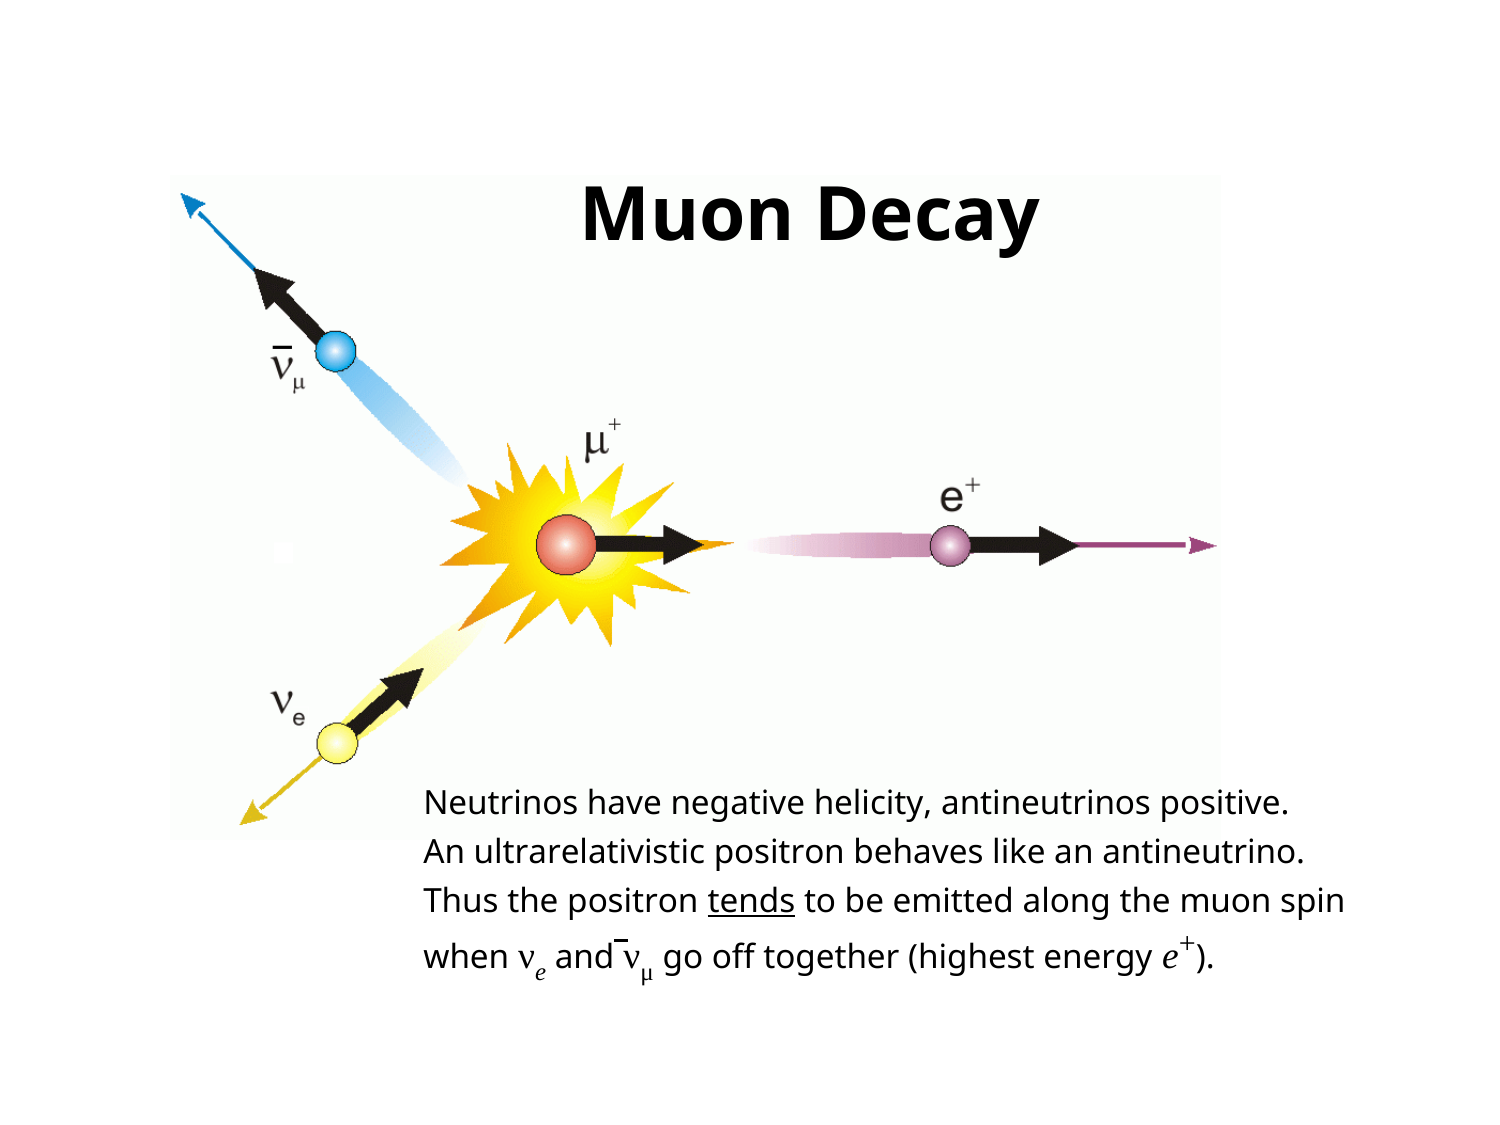

Muon Decay
Neutrinos have negative helicity, antineutrinos positive.
An ultrarelativistic positron behaves like an antineutrino.
Thus the positron tends to be emitted along the muon spin
when νe and νμ go off together (highest energy e+).